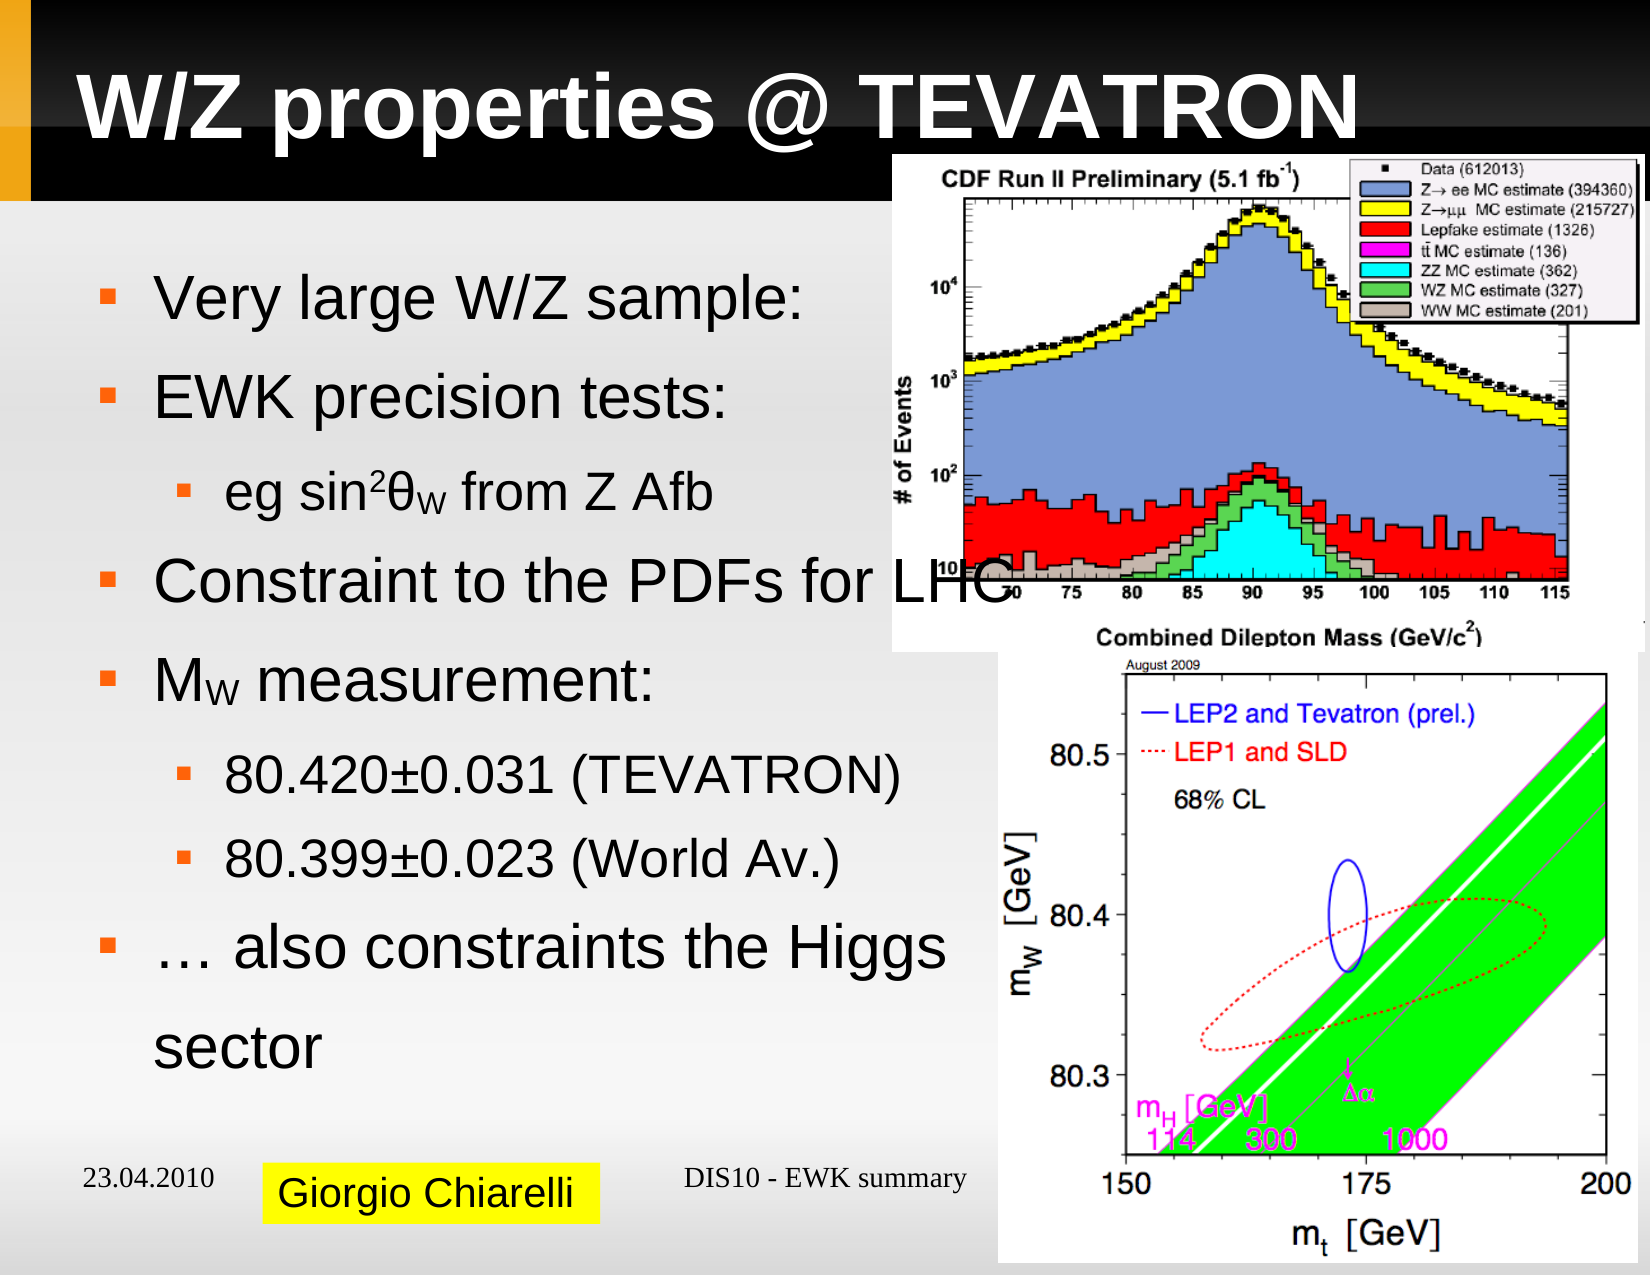

# W/Z properties @ TEVATRON
Very large W/Z sample:
EWK precision tests:
eg sin2θW from Z Afb
Constraint to the PDFs for LHC
MW measurement:
80.420±0.031 (TEVATRON)
80.399±0.023 (World Av.)
… also constraints the Higgs
sector
23.04.2010
21
Giorgio Chiarelli